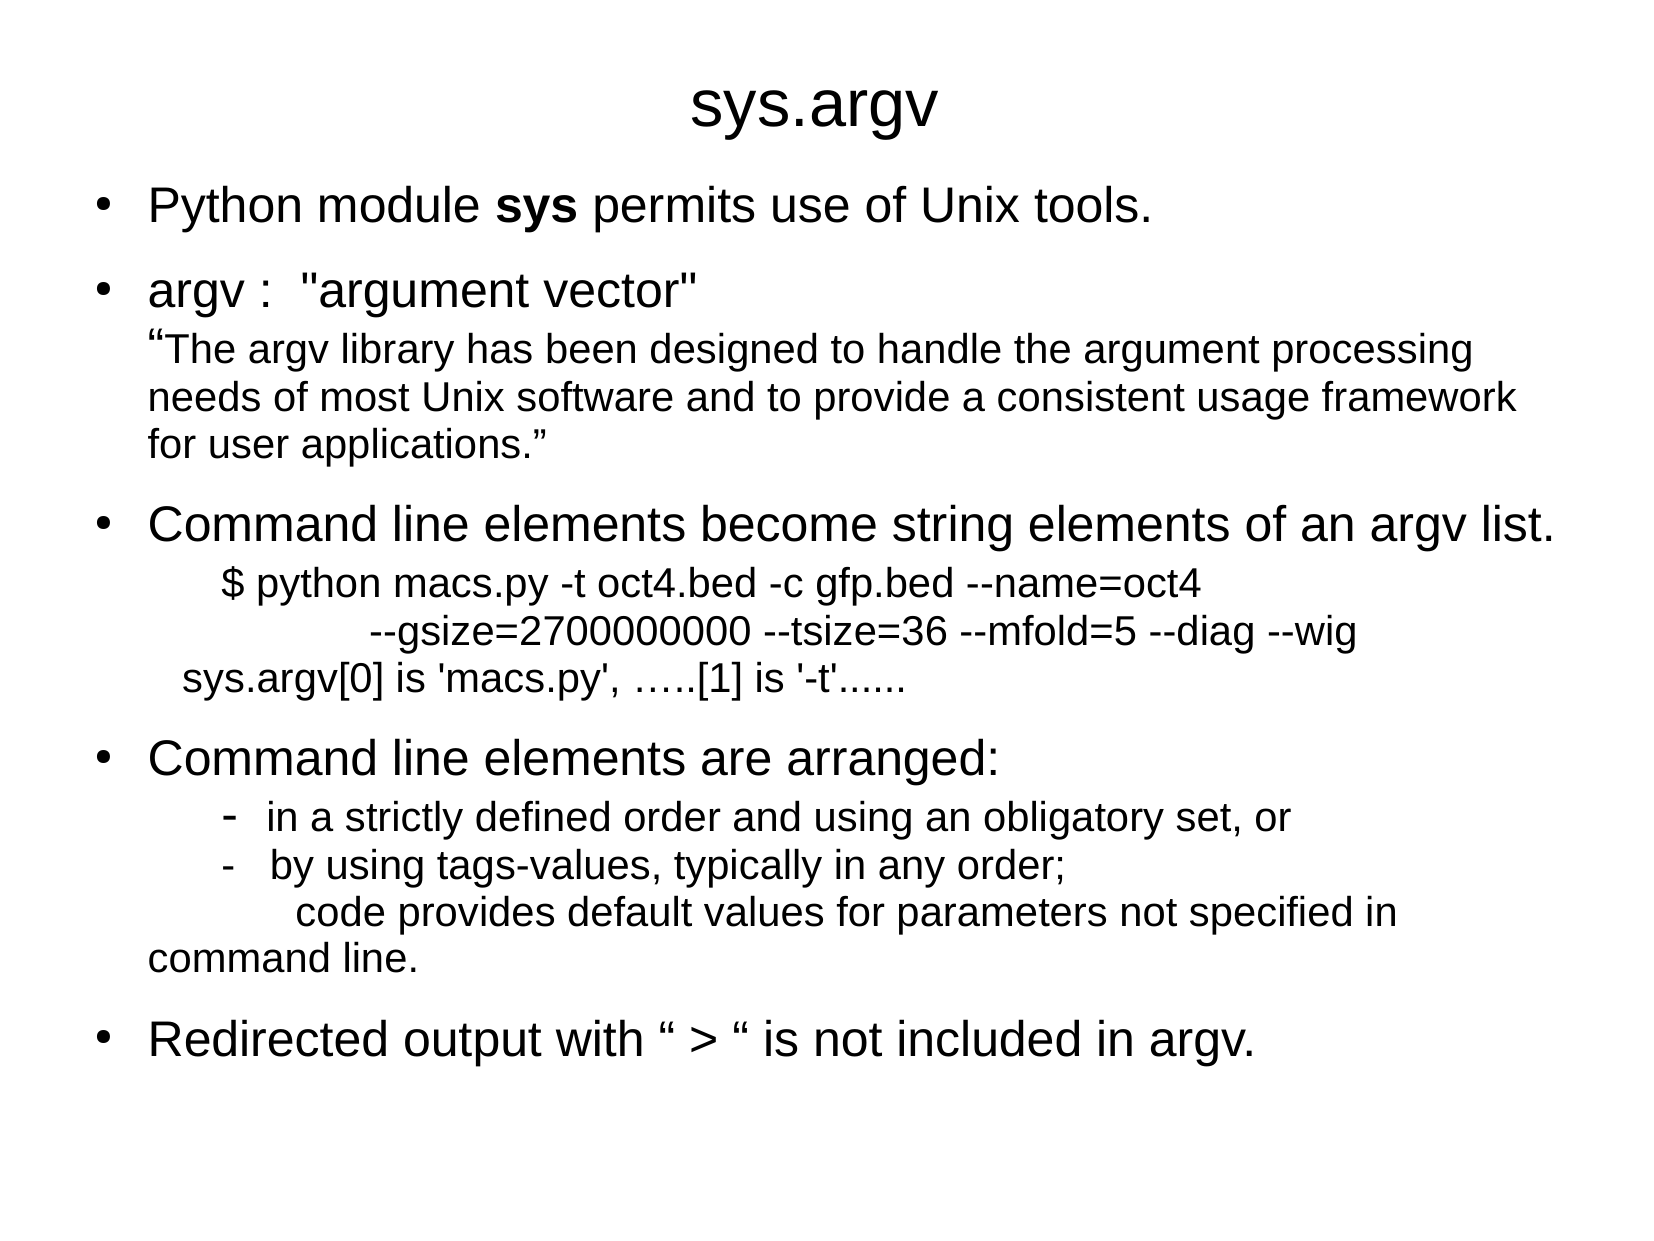

# sys.argv
Python module sys permits use of Unix tools.
argv : "argument vector"
“The argv library has been designed to handle the argument processing needs of most Unix software and to provide a consistent usage framework for user applications.”
Command line elements become string elements of an argv list.
	$ python macs.py -t oct4.bed -c gfp.bed --name=oct4
			--gsize=2700000000 --tsize=36 --mfold=5 --diag --wig
 sys.argv[0] is 'macs.py', …..[1] is '-t'......
Command line elements are arranged:
	- in a strictly defined order and using an obligatory set, or
	- by using tags-values, typically in any order;
		code provides default values for parameters not specified in command line.
Redirected output with “ > “ is not included in argv.